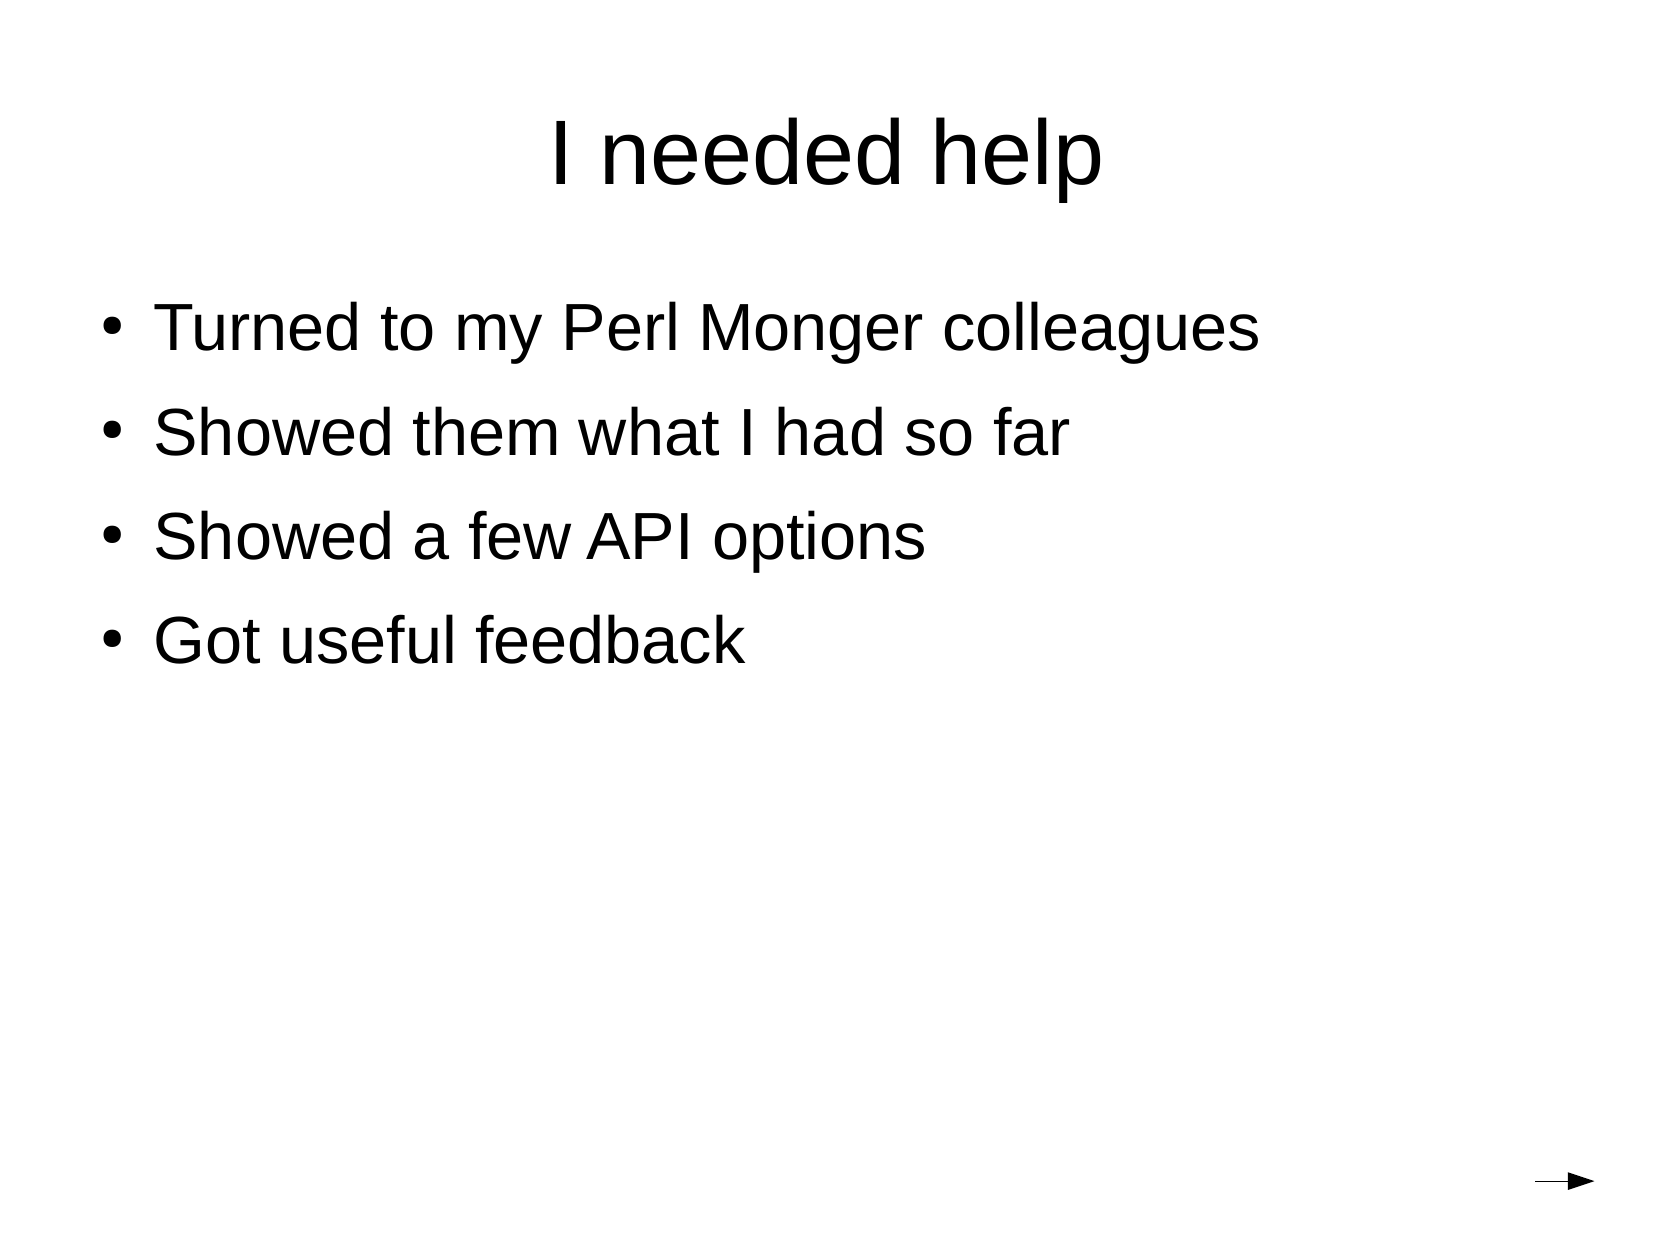

# I needed help
Turned to my Perl Monger colleagues
Showed them what I had so far
Showed a few API options
Got useful feedback